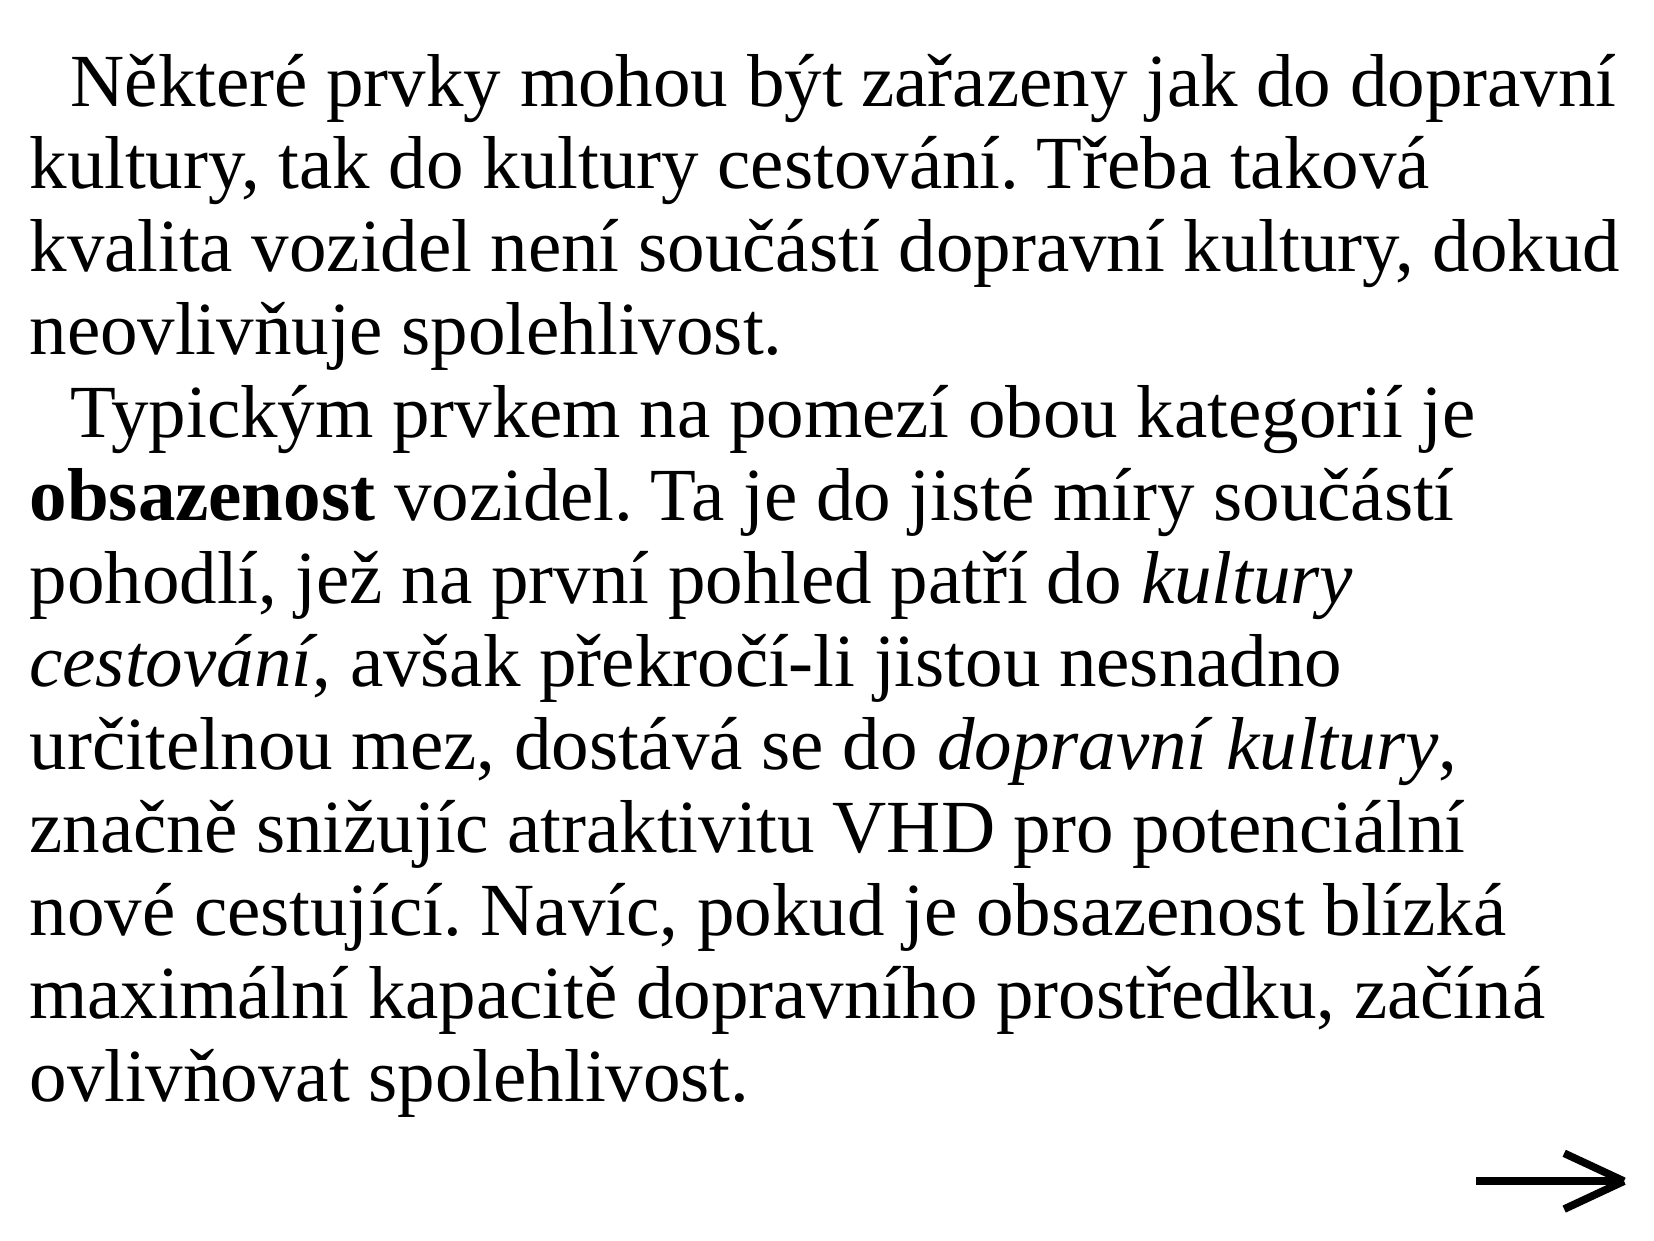

Některé prvky mohou být zařazeny jak do dopravní kultury, tak do kultury cestování. Třeba taková kvalita vozidel není součástí dopravní kultury, dokud neovlivňuje spolehlivost.
Typickým prvkem na pomezí obou kategorií je obsazenost vozidel. Ta je do jisté míry součástí pohodlí, jež na první pohled patří do kultury cestování, avšak překročí-li jistou nesnadno určitelnou mez, dostává se do dopravní kultury, značně snižujíc atraktivitu VHD pro potenciální nové cestující. Navíc, pokud je obsazenost blízká maximální kapacitě dopravního prostředku, začíná ovlivňovat spolehlivost.